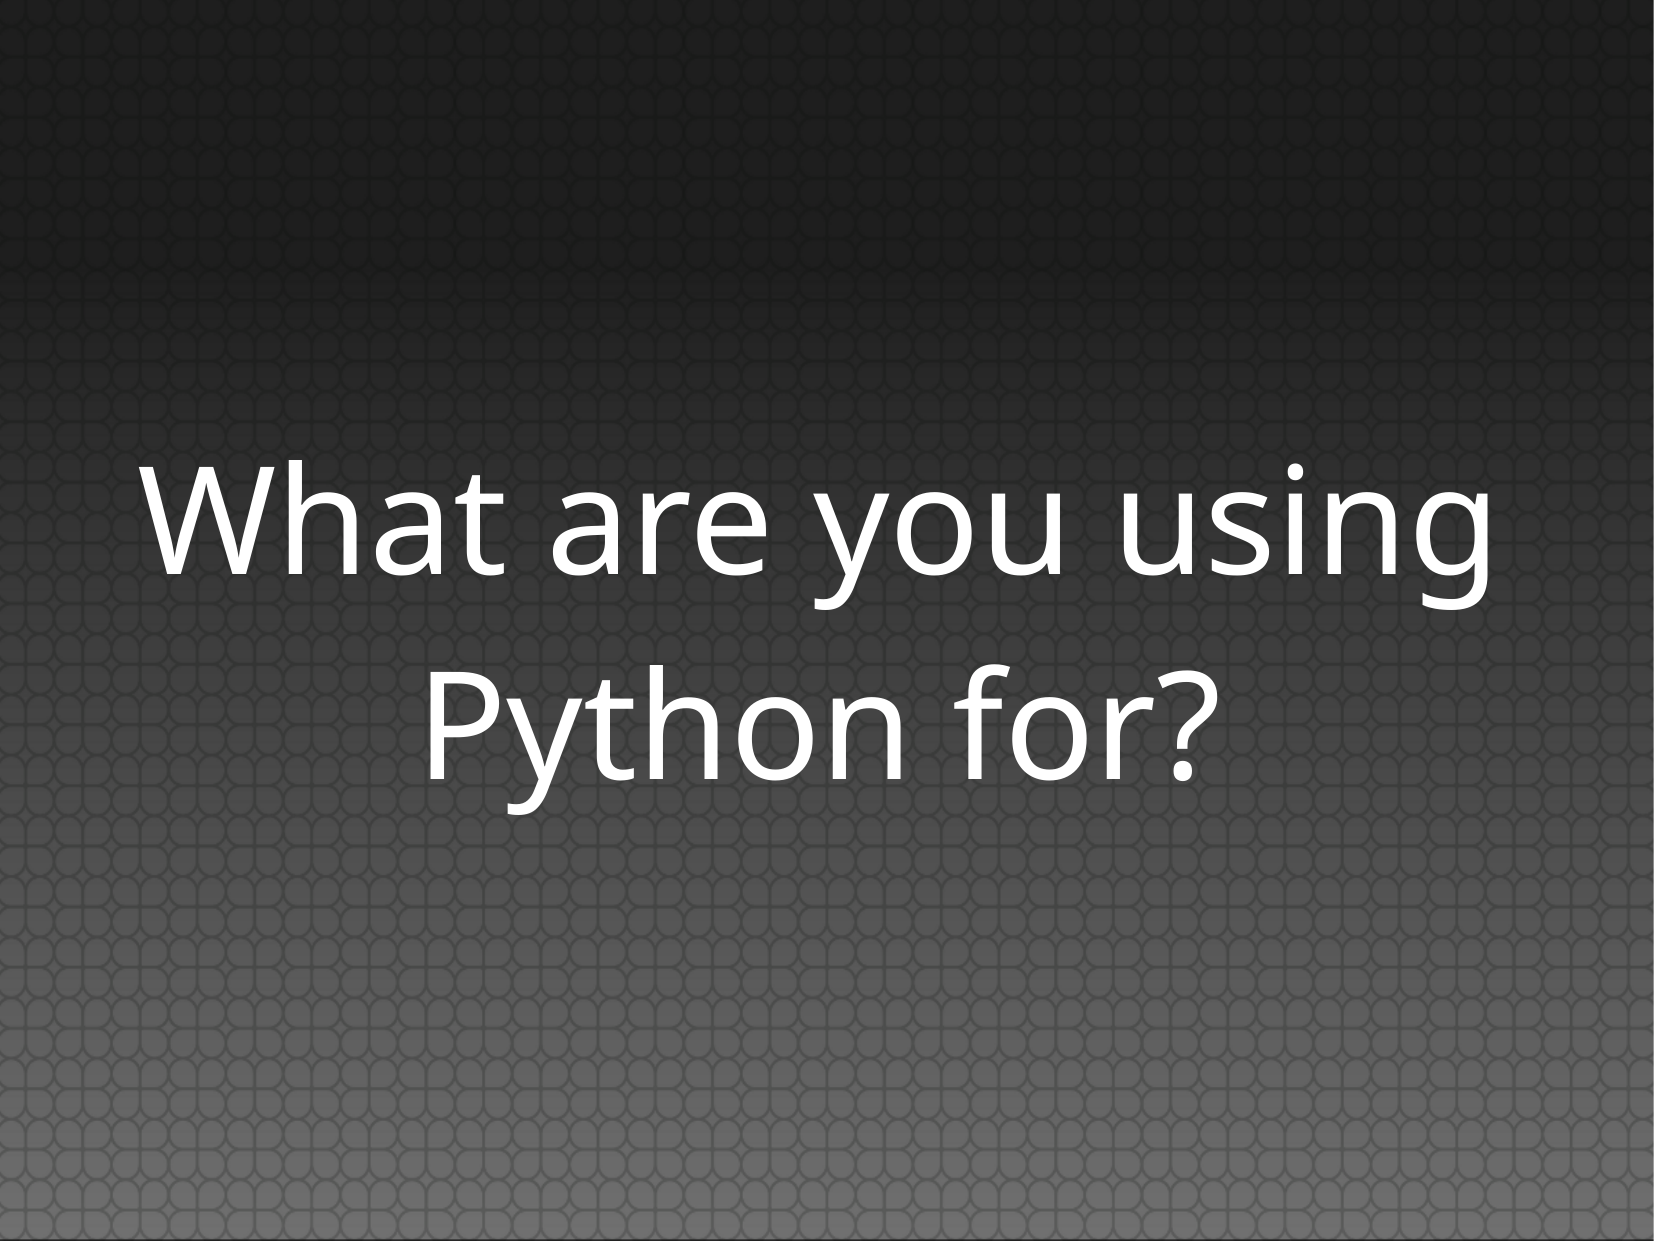

# What are you using Python for?